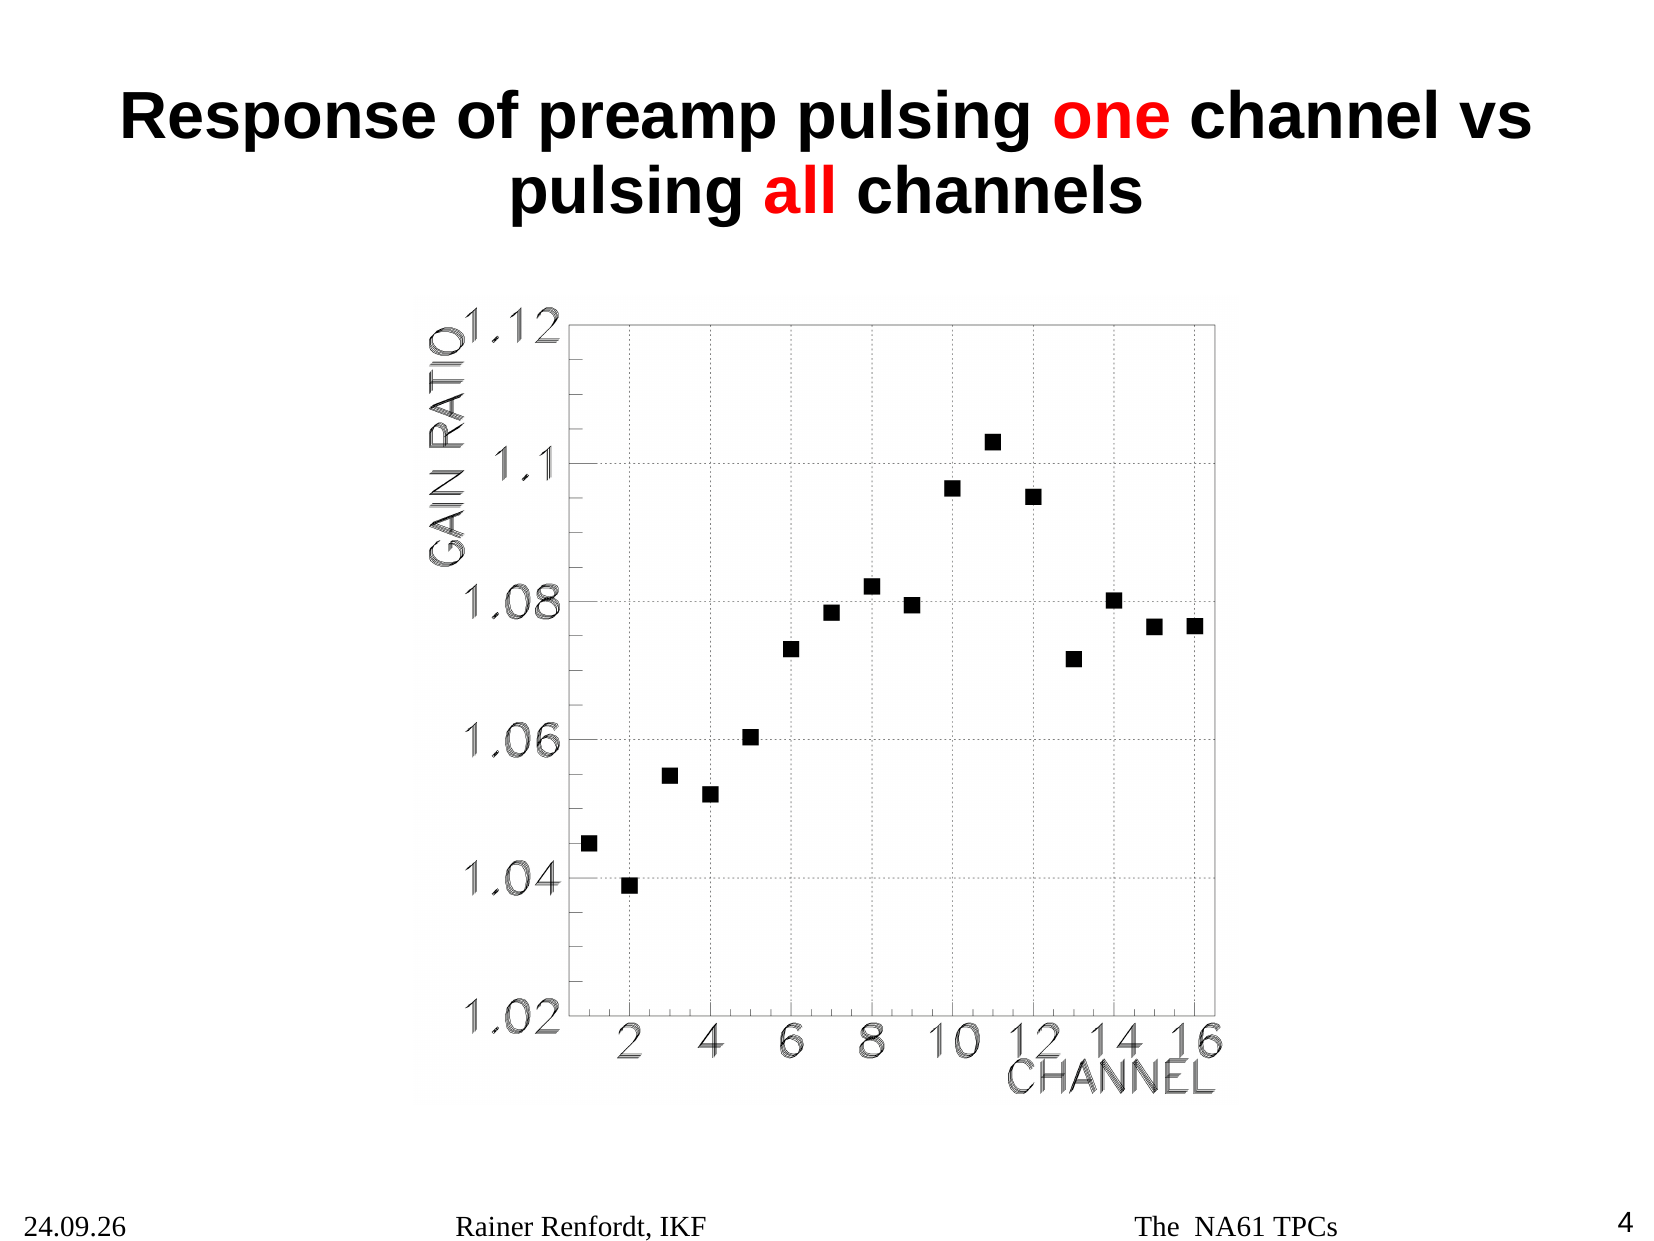

# Response of preamp pulsing one channel vs pulsing all channels